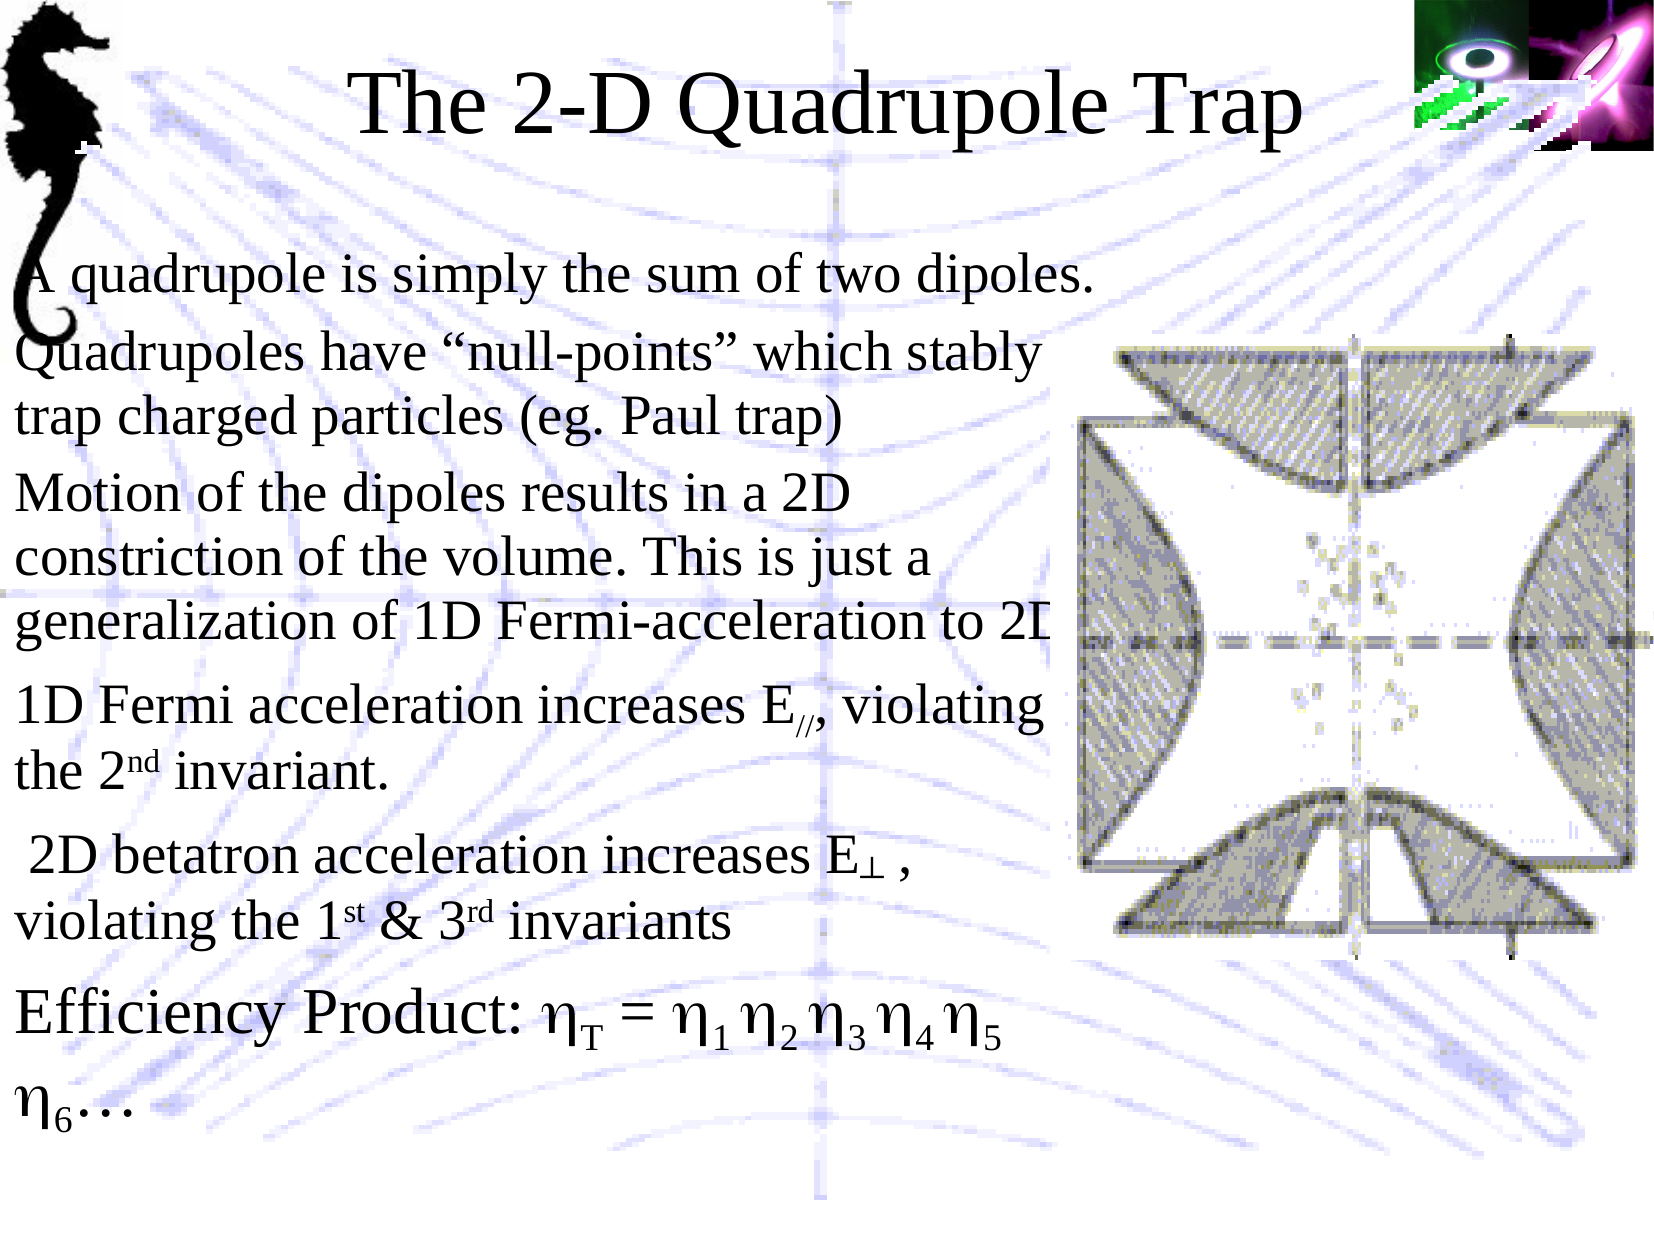

# The 2-D Quadrupole Trap
A quadrupole is simply the sum of two dipoles.
Quadrupoles have “null-points” which stably trap charged particles (eg. Paul trap)
Motion of the dipoles results in a 2D constriction of the volume. This is just a generalization of 1D Fermi-acceleration to 2D.
1D Fermi acceleration increases E//, violating the 2nd invariant.
 2D betatron acceleration increases E┴ , violating the 1st & 3rd invariants
Efficiency Product: T = 1 2 3 4 5 6…